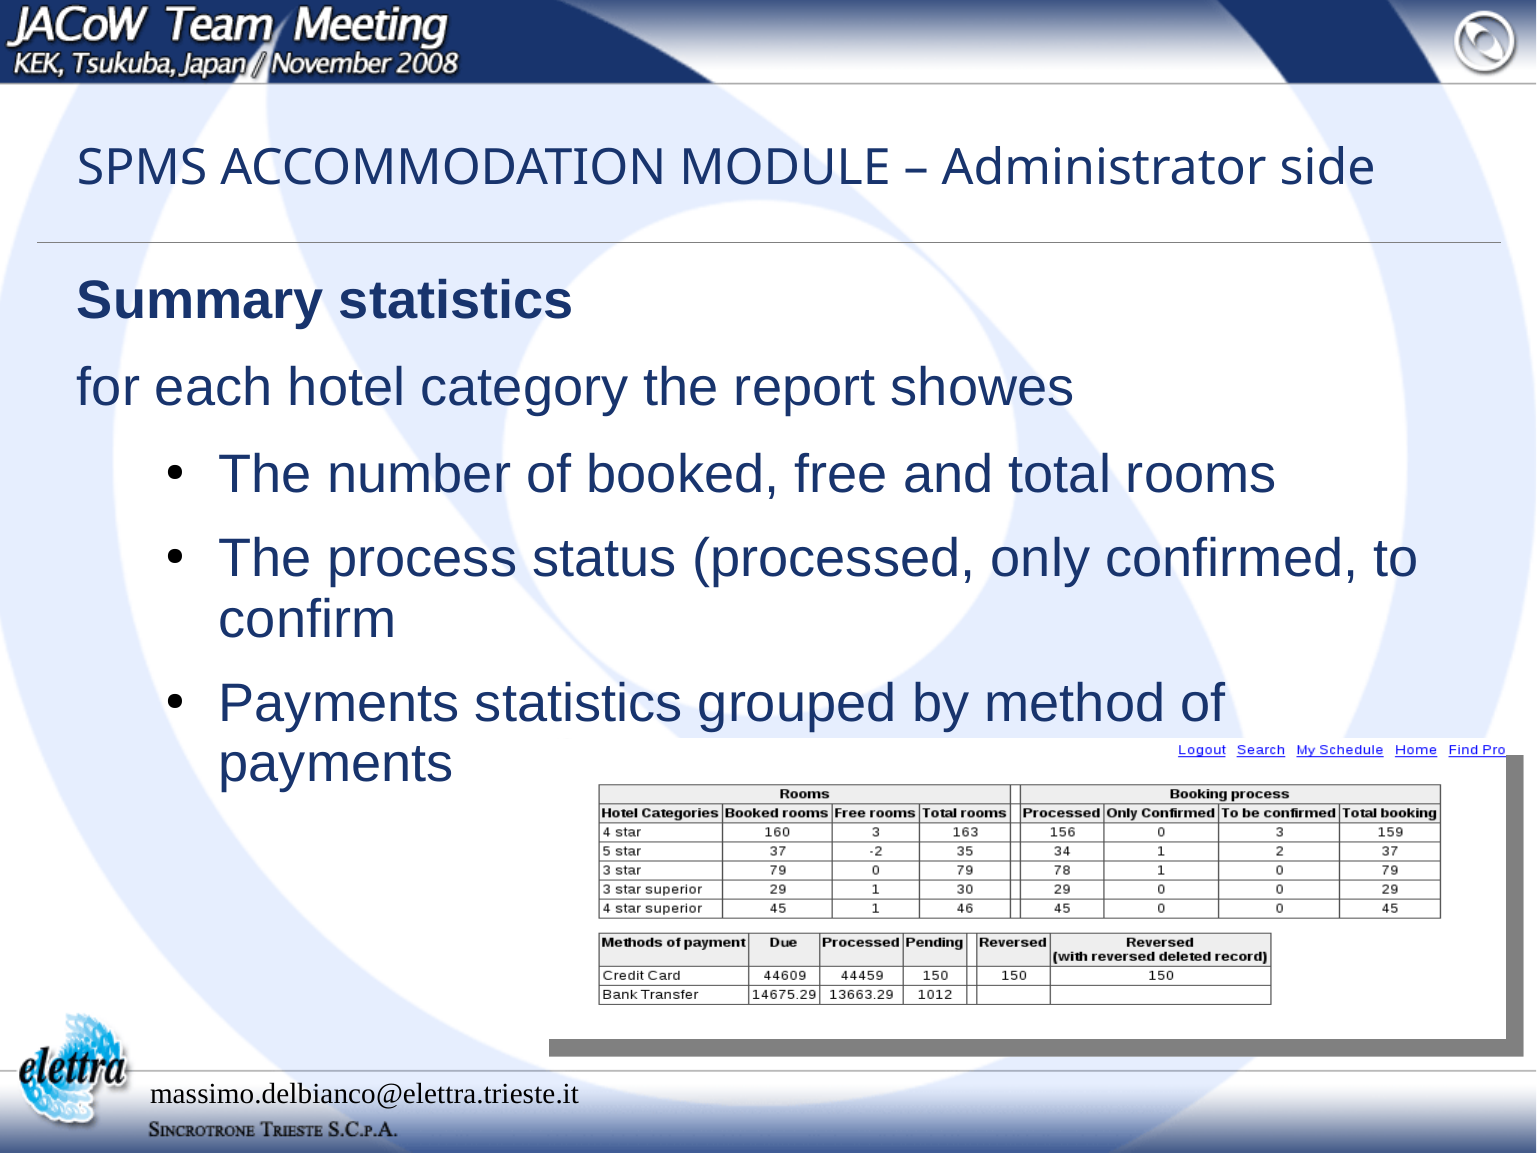

# SPMS ACCOMMODATION MODULE – Administrator side
Summary statistics
for each hotel category the report showes
The number of booked, free and total rooms
The process status (processed, only confirmed, to confirm
Payments statistics grouped by method of payments